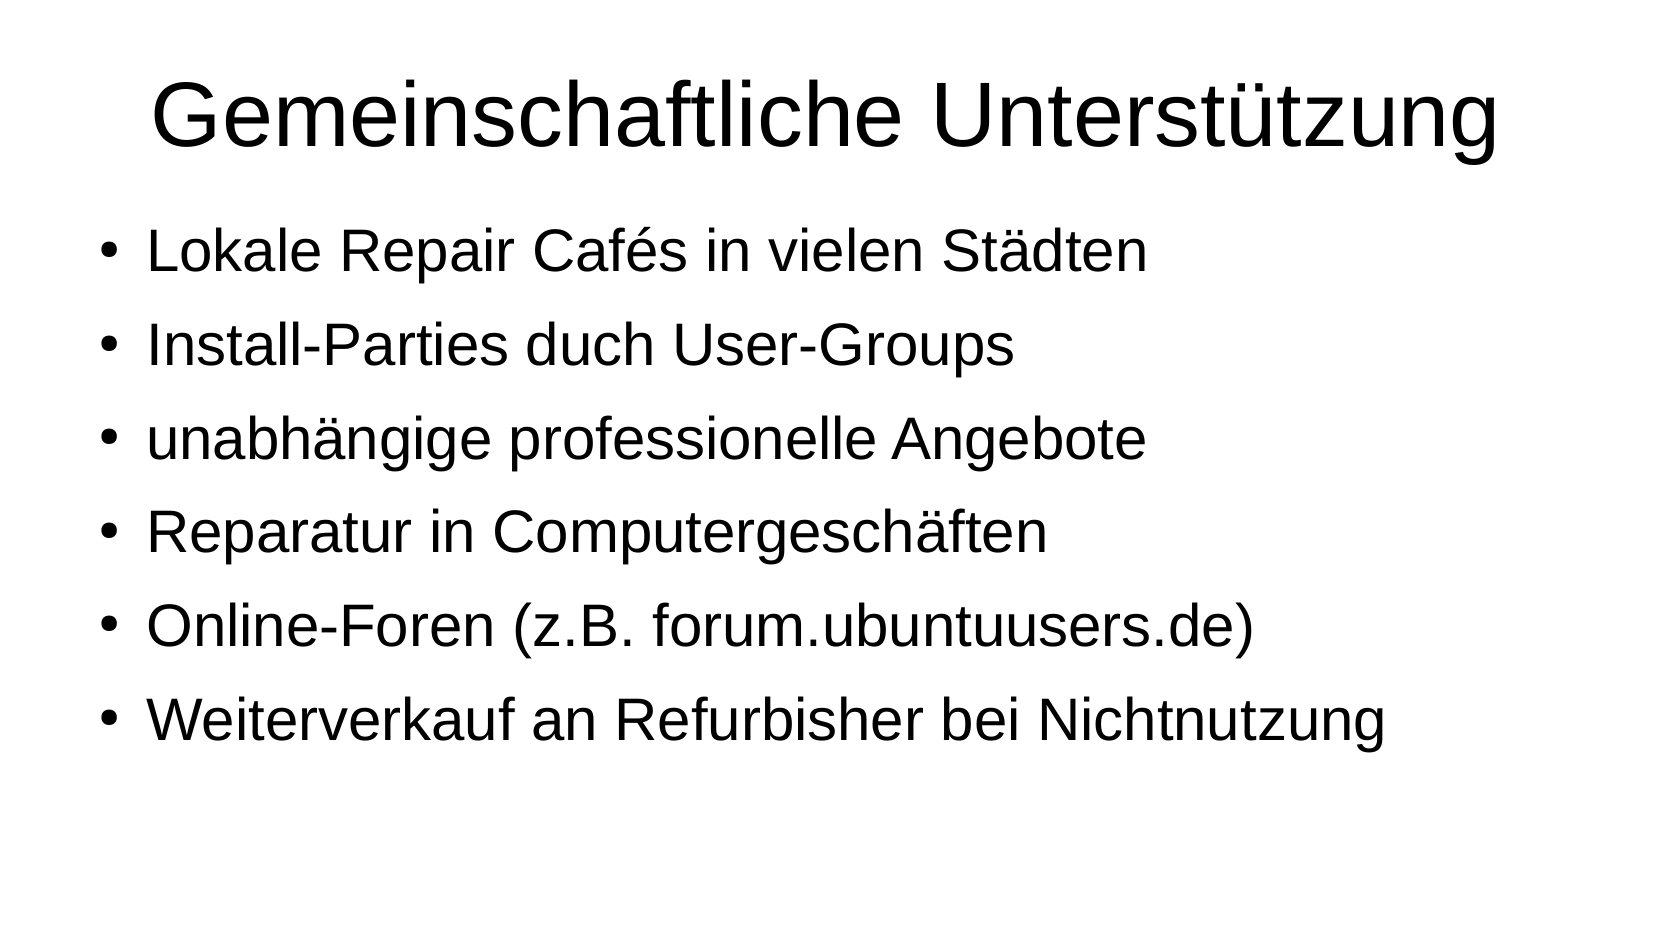

# Gemeinschaftliche Unterstützung
Lokale Repair Cafés in vielen Städten
Install-Parties duch User-Groups
unabhängige professionelle Angebote
Reparatur in Computergeschäften
Online-Foren (z.B. forum.ubuntuusers.de)
Weiterverkauf an Refurbisher bei Nichtnutzung